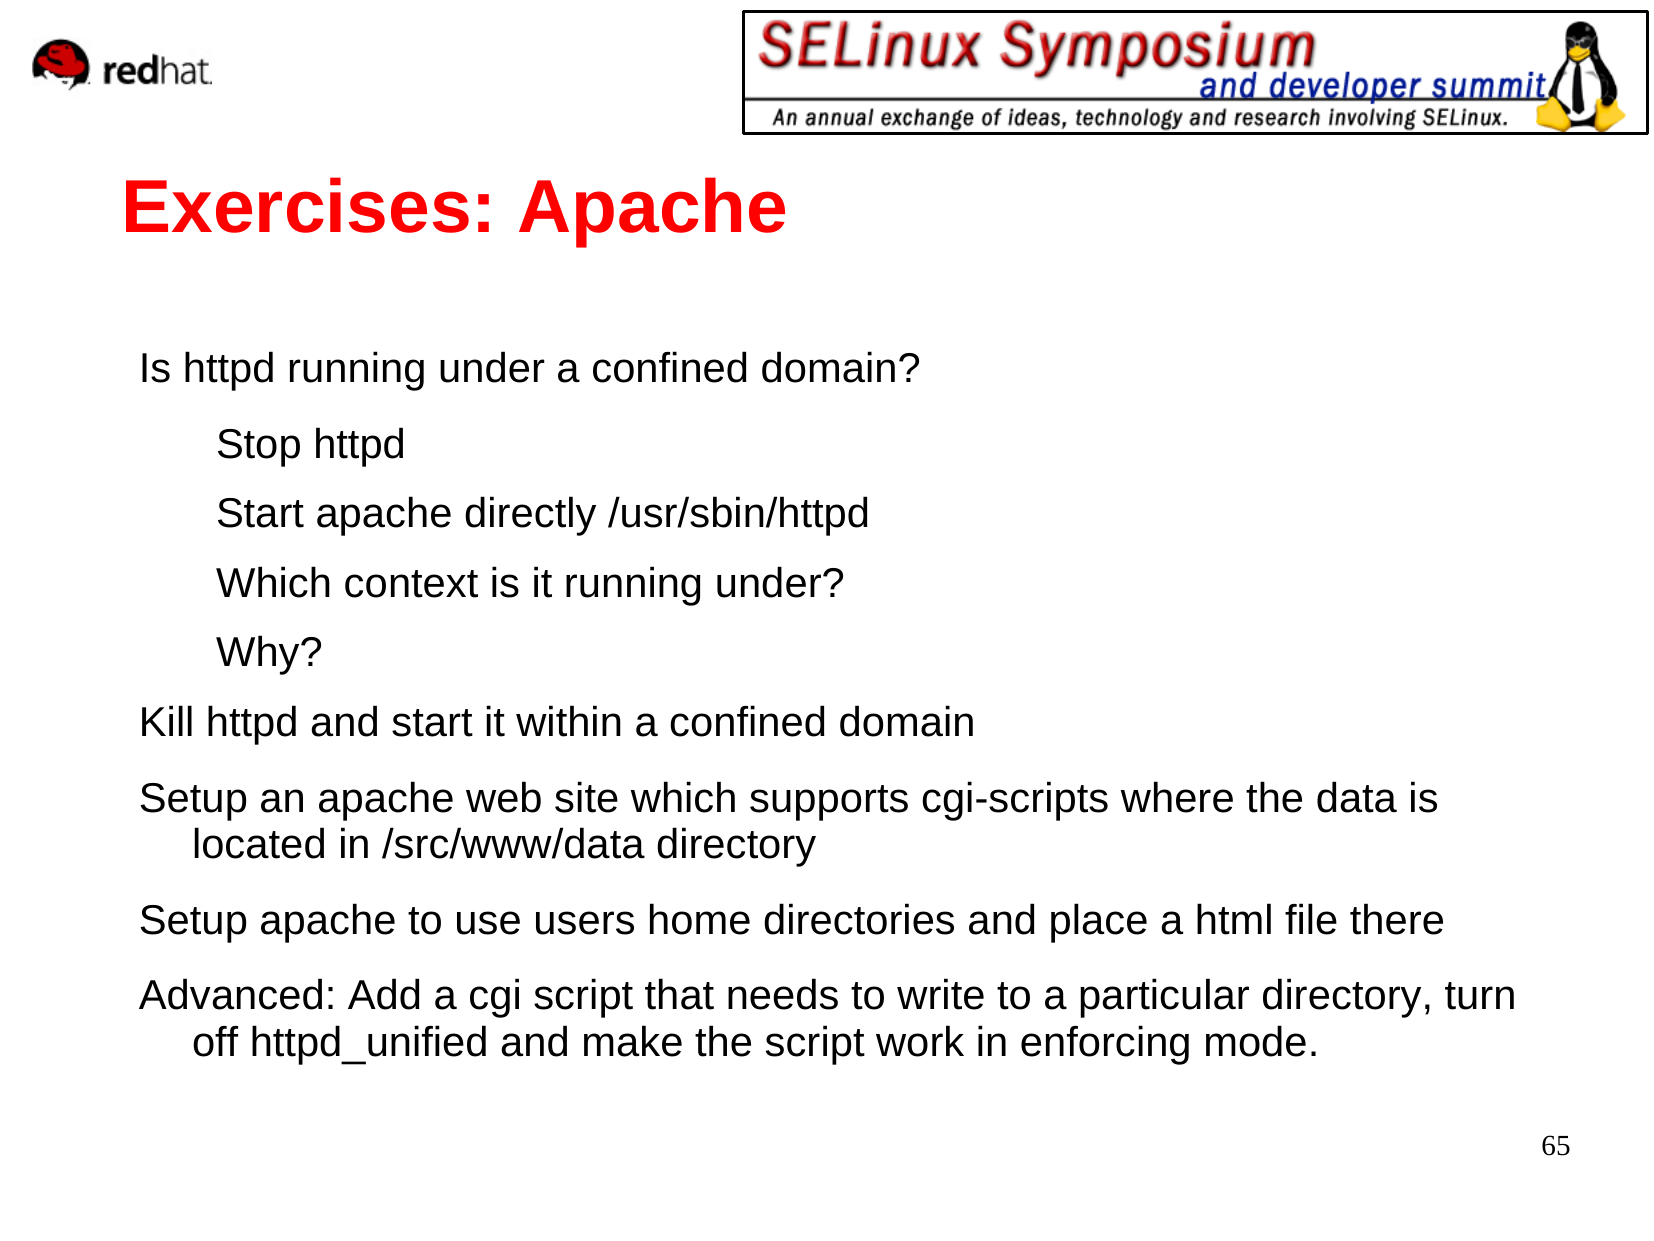

# Exercises: Apache
Is httpd running under a confined domain?
Stop httpd
Start apache directly /usr/sbin/httpd
Which context is it running under?
Why?
Kill httpd and start it within a confined domain
Setup an apache web site which supports cgi-scripts where the data is located in /src/www/data directory
Setup apache to use users home directories and place a html file there
Advanced: Add a cgi script that needs to write to a particular directory, turn off httpd_unified and make the script work in enforcing mode.